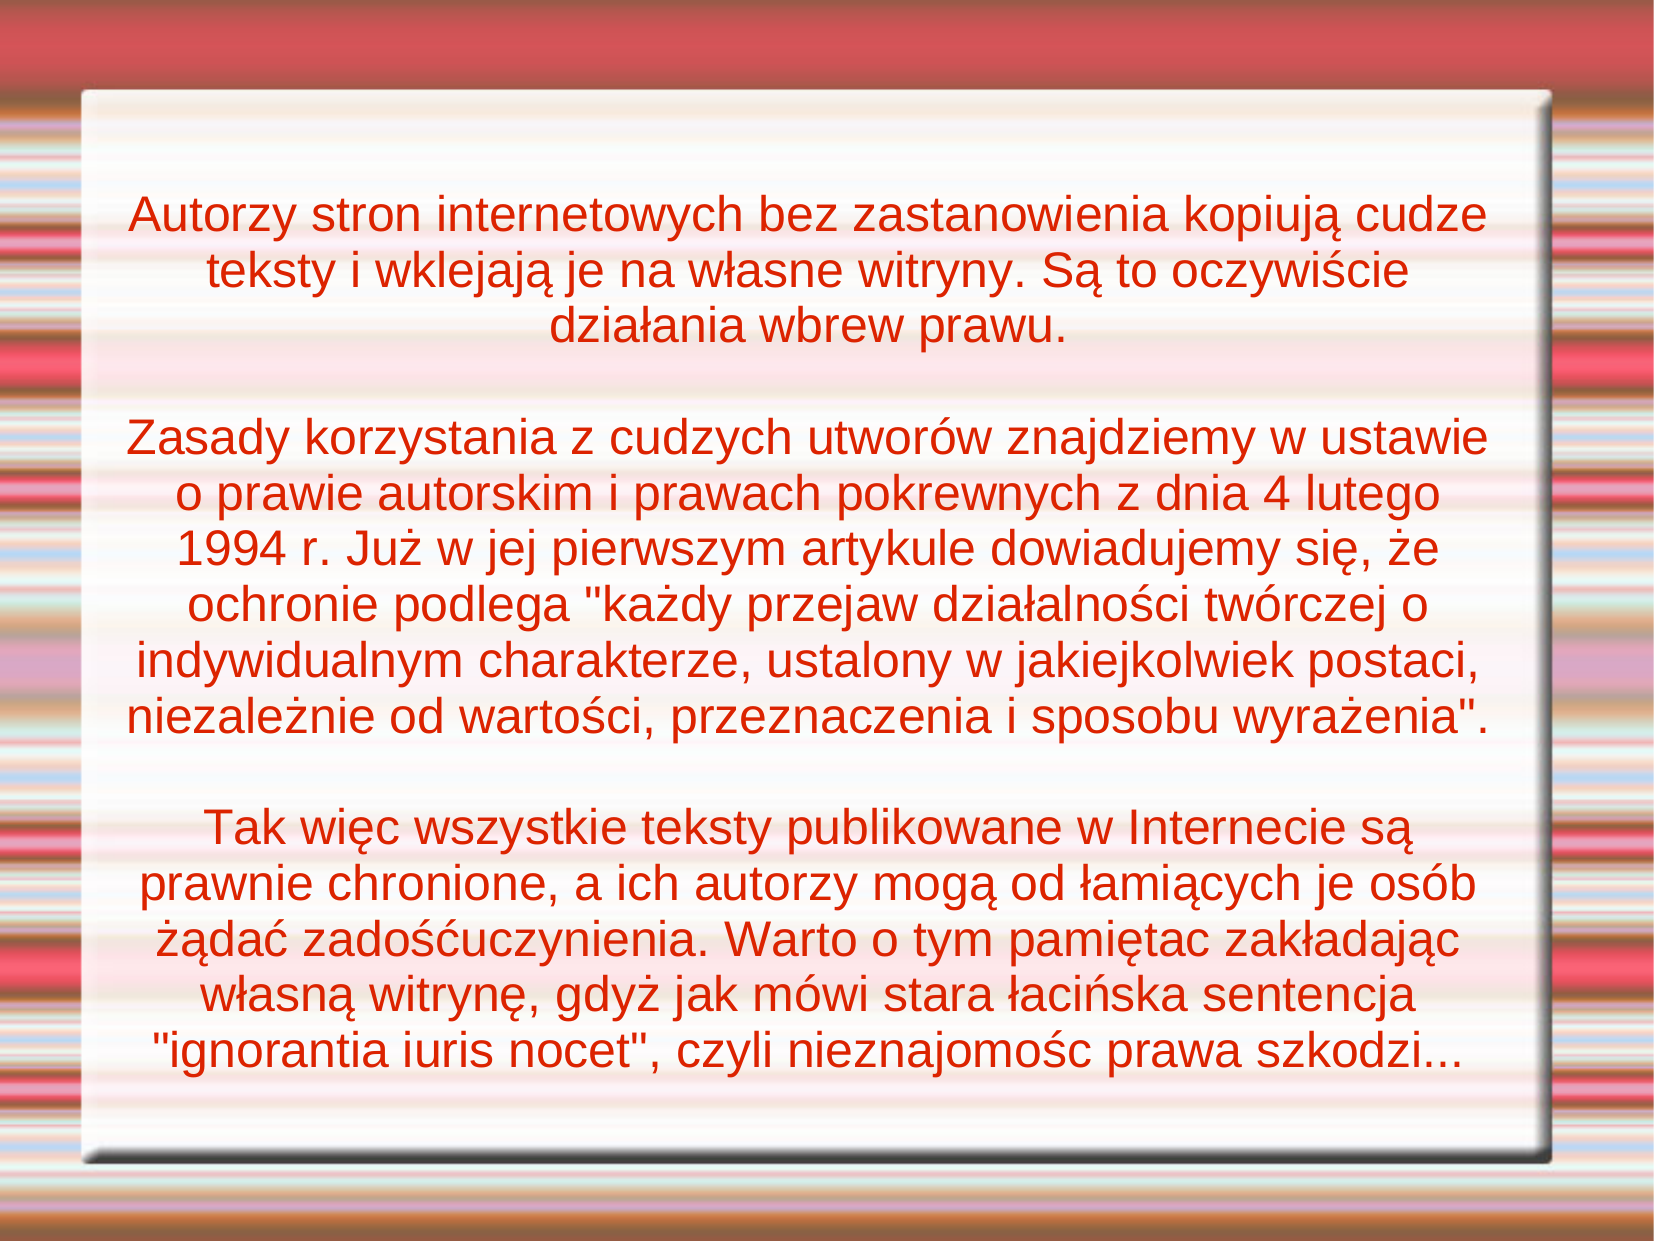

# Autorzy stron internetowych bez zastanowienia kopiują cudze teksty i wklejają je na własne witryny. Są to oczywiście działania wbrew prawu.
Zasady korzystania z cudzych utworów znajdziemy w ustawie o prawie autorskim i prawach pokrewnych z dnia 4 lutego 1994 r. Już w jej pierwszym artykule dowiadujemy się, że ochronie podlega "każdy przejaw działalności twórczej o indywidualnym charakterze, ustalony w jakiejkolwiek postaci, niezależnie od wartości, przeznaczenia i sposobu wyrażenia".
Tak więc wszystkie teksty publikowane w Internecie są prawnie chronione, a ich autorzy mogą od łamiących je osób żądać zadośćuczynienia. Warto o tym pamiętac zakładając własną witrynę, gdyż jak mówi stara łacińska sentencja "ignorantia iuris nocet", czyli nieznajomośc prawa szkodzi...